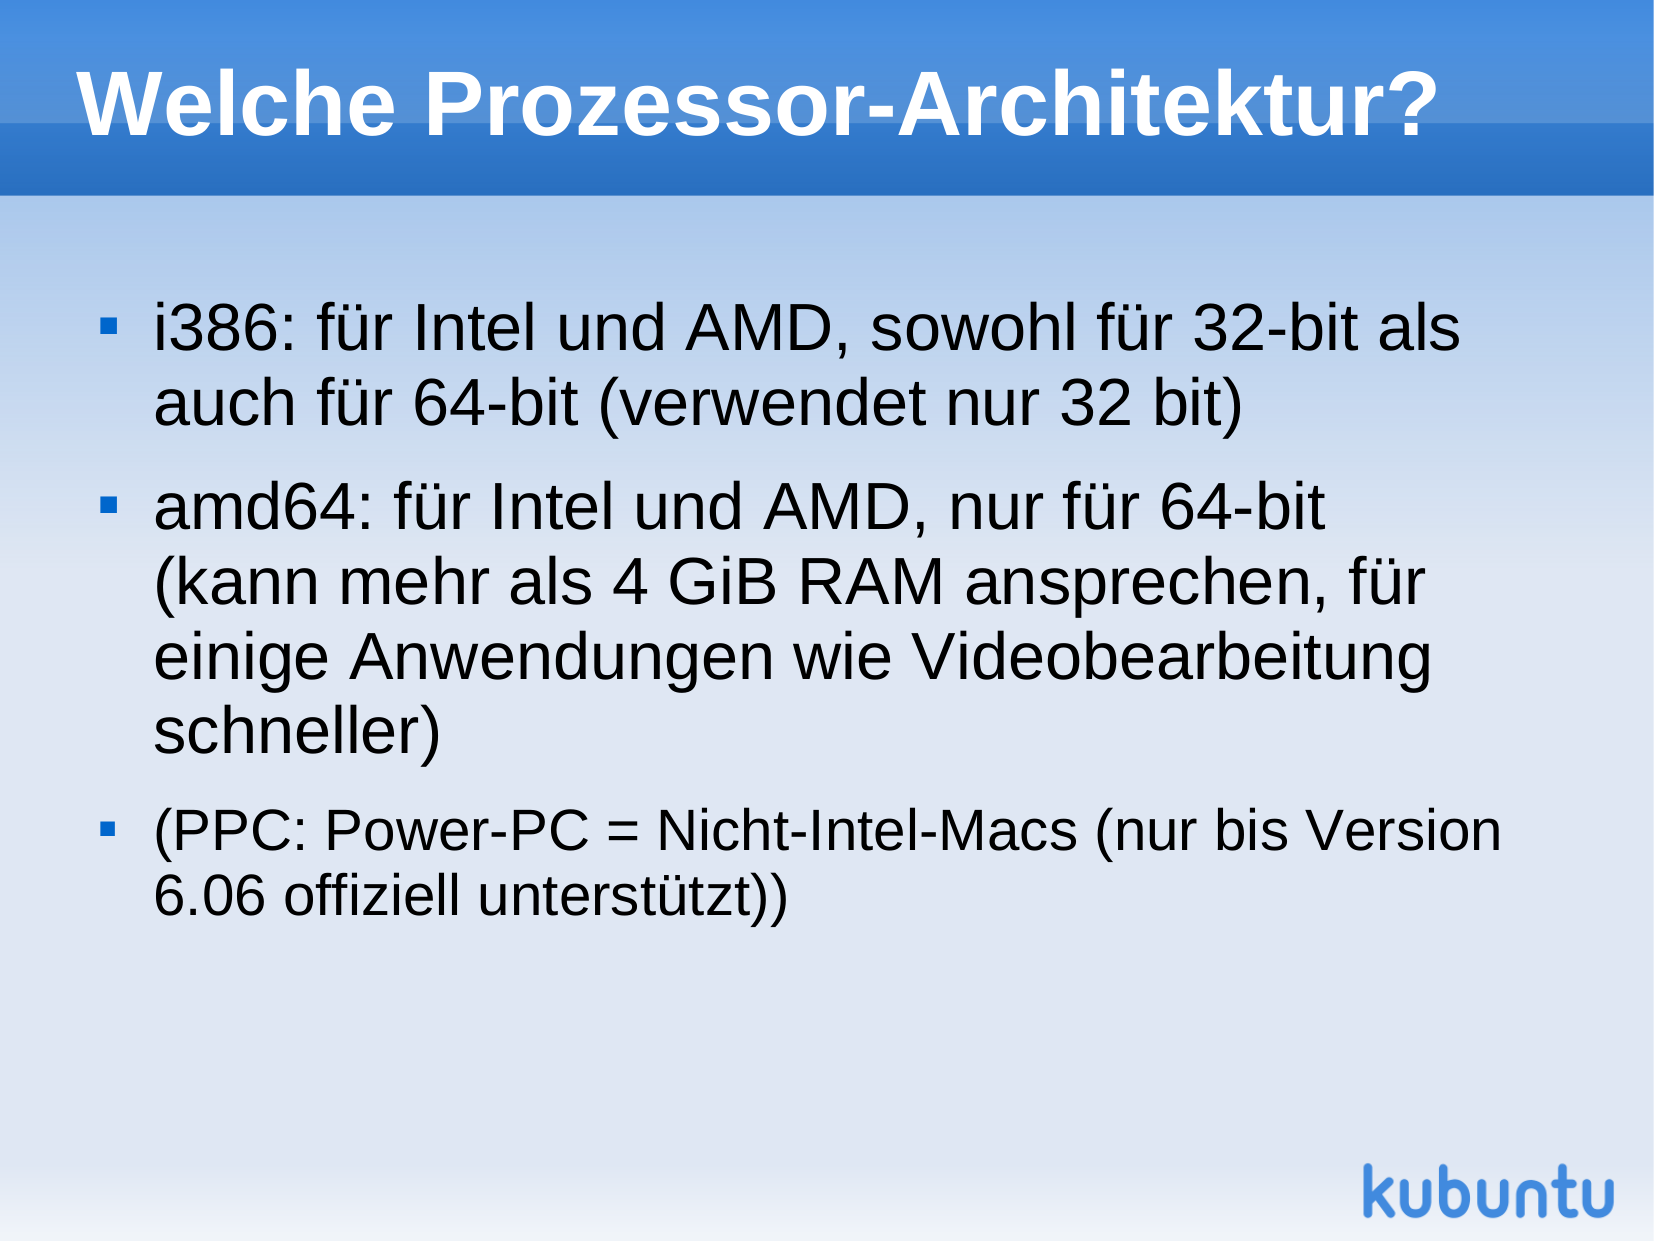

# Welche Prozessor-Architektur?
i386: für Intel und AMD, sowohl für 32-bit als auch für 64-bit (verwendet nur 32 bit)
amd64: für Intel und AMD, nur für 64-bit
(kann mehr als 4 GiB RAM ansprechen, für einige Anwendungen wie Videobearbeitung schneller)
(PPC: Power-PC = Nicht-Intel-Macs (nur bis Version 6.06 offiziell unterstützt))